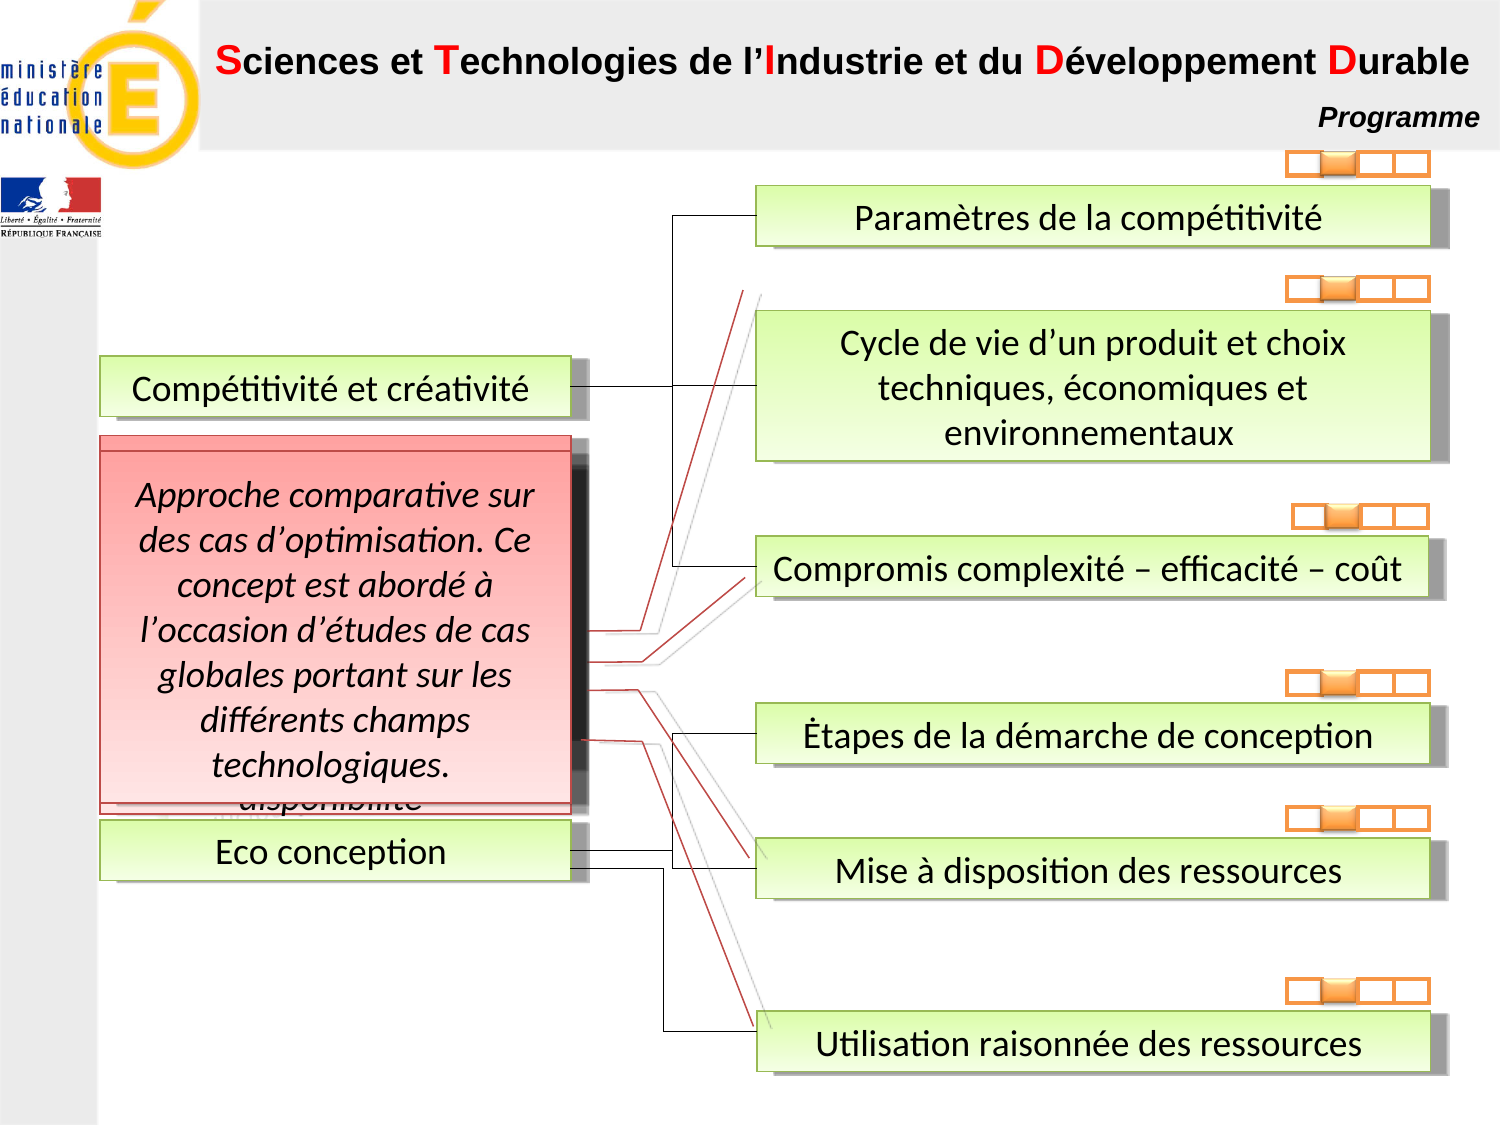

Paramètres de la compétitivité
Cycle de vie d’un produit et choix techniques, économiques et environnementaux
Compétitivité et créativité
Eco conception
Compromis complexité – efficacité – coût
L’enseignement est mené à partir d’une ou deux études de cas concrètes, mettant en valeur la compétitivité d'un système dans un contexte de développement durable …
Approche comparative sur des cas d’optimisation. Ce concept est abordé à l’occasion d’études de cas globales portant sur les différents champs technologiques.
Enseignements complémentaires entre physique chimie et STI. Les études de cas doivent permettre l’identification des paramètres influant sur le coût de l’énergie et sur sa disponibilité
L’approche des compromis se fait par comparaison (analyses relatives) de solutions en disposant de bases de données de coût
Ėtapes de la démarche de conception
Mise à disposition des ressources
Utilisation raisonnée des ressources